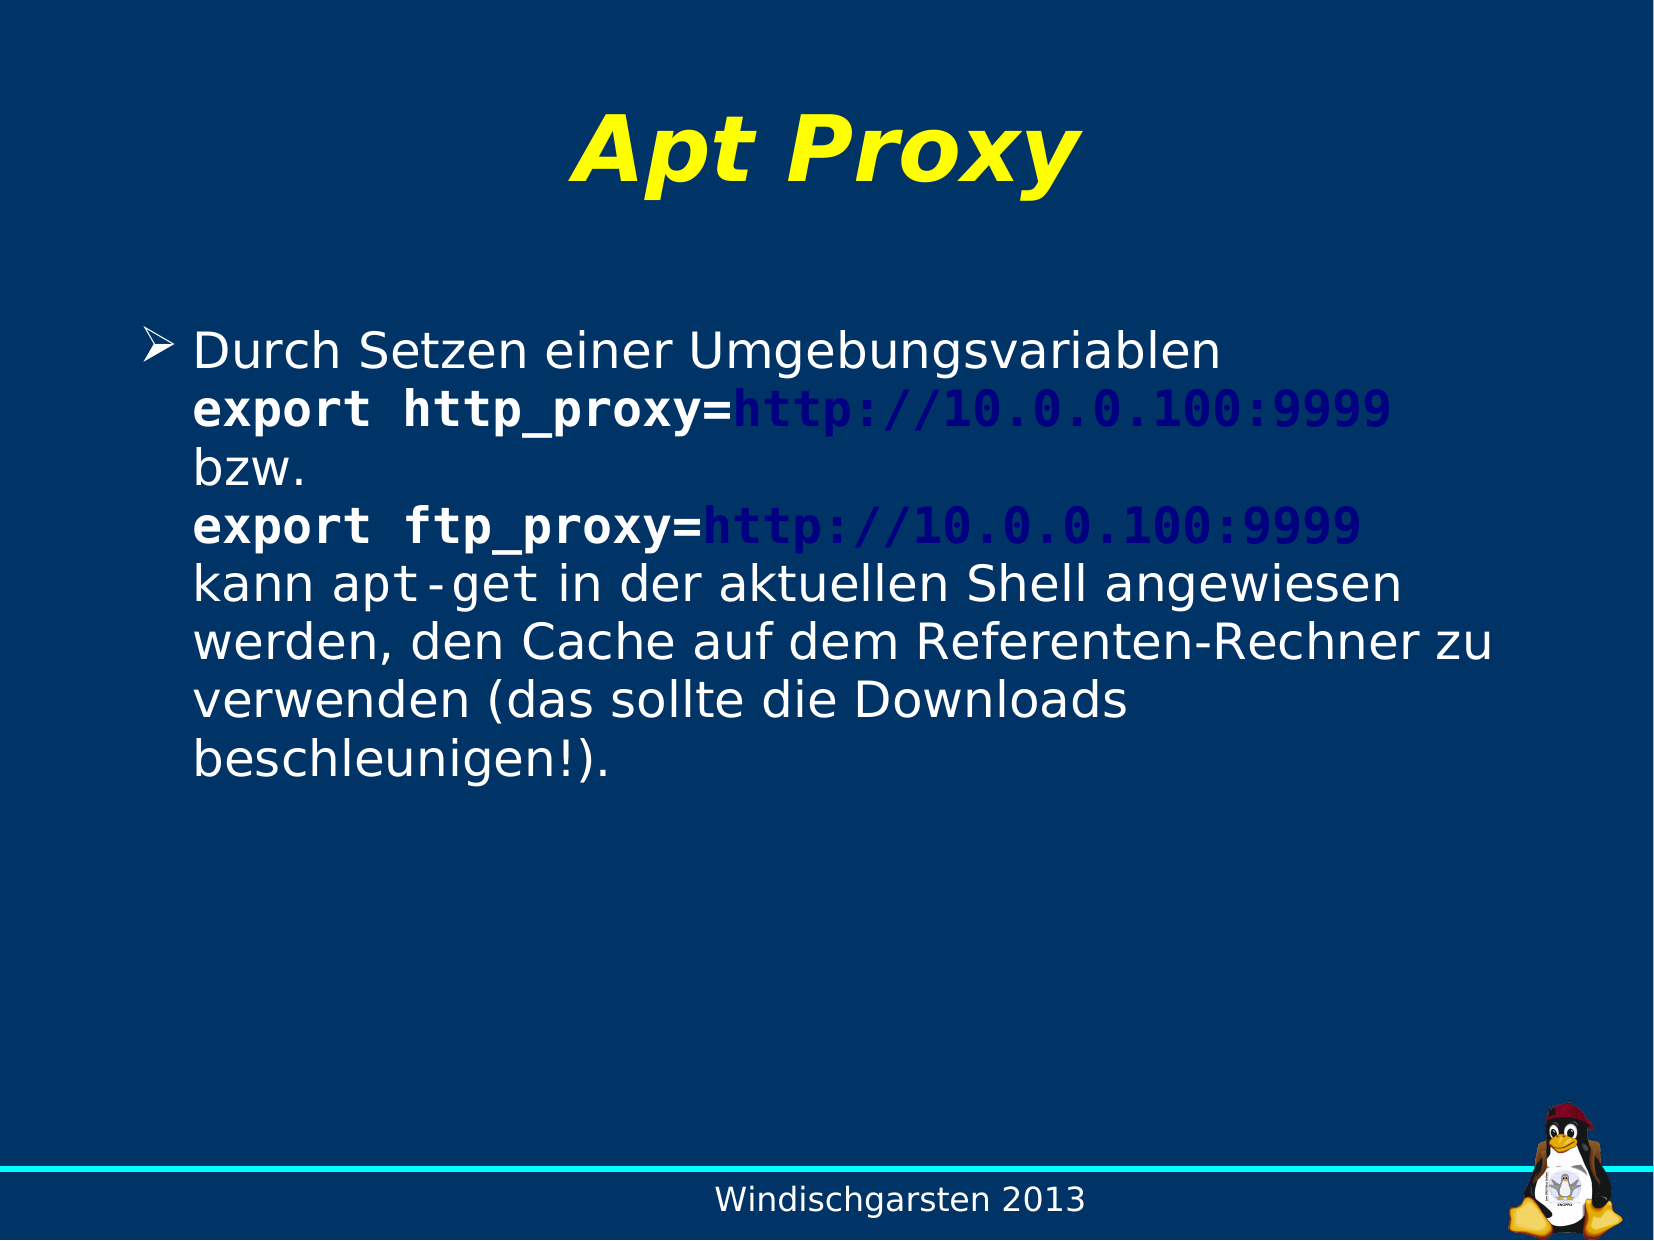

# Apt Proxy
Durch Setzen einer Umgebungsvariablen
export http_proxy=http://10.0.0.100:9999
bzw.
export ftp_proxy=http://10.0.0.100:9999
kann apt-get in der aktuellen Shell angewiesen werden, den Cache auf dem Referenten-Rechner zu verwenden (das sollte die Downloads beschleunigen!).